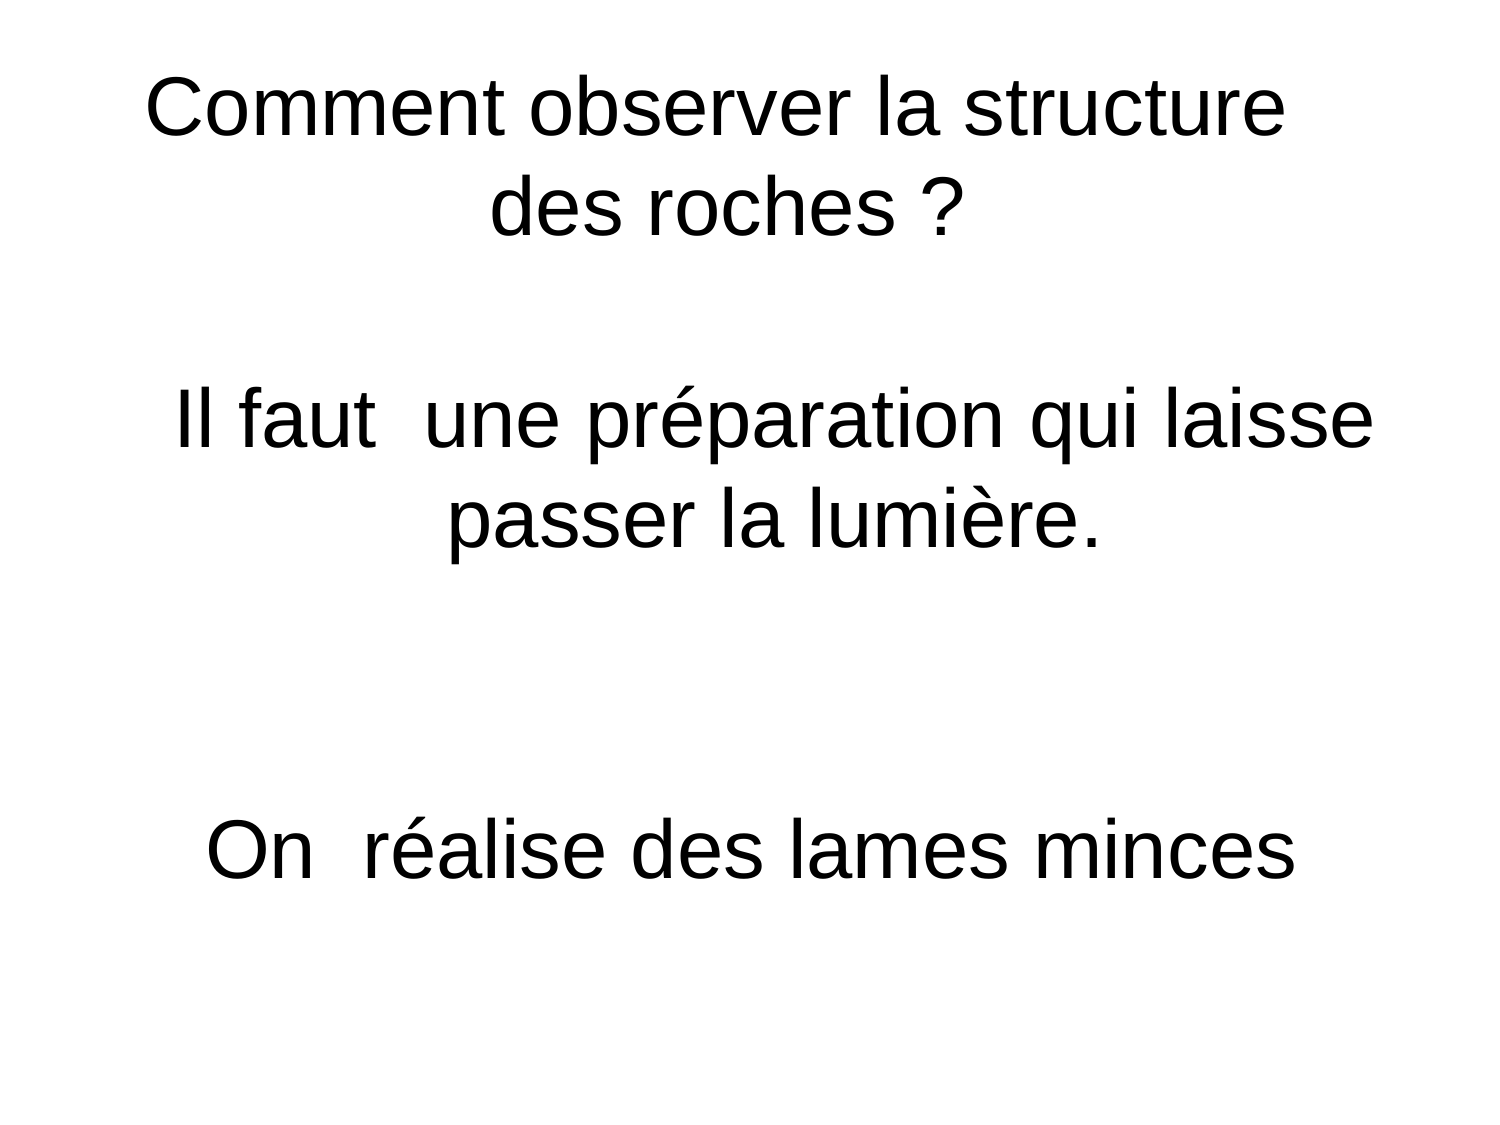

# Comment observer la structure des roches ?
Il faut une préparation qui laisse passer la lumière.
 On réalise des lames minces